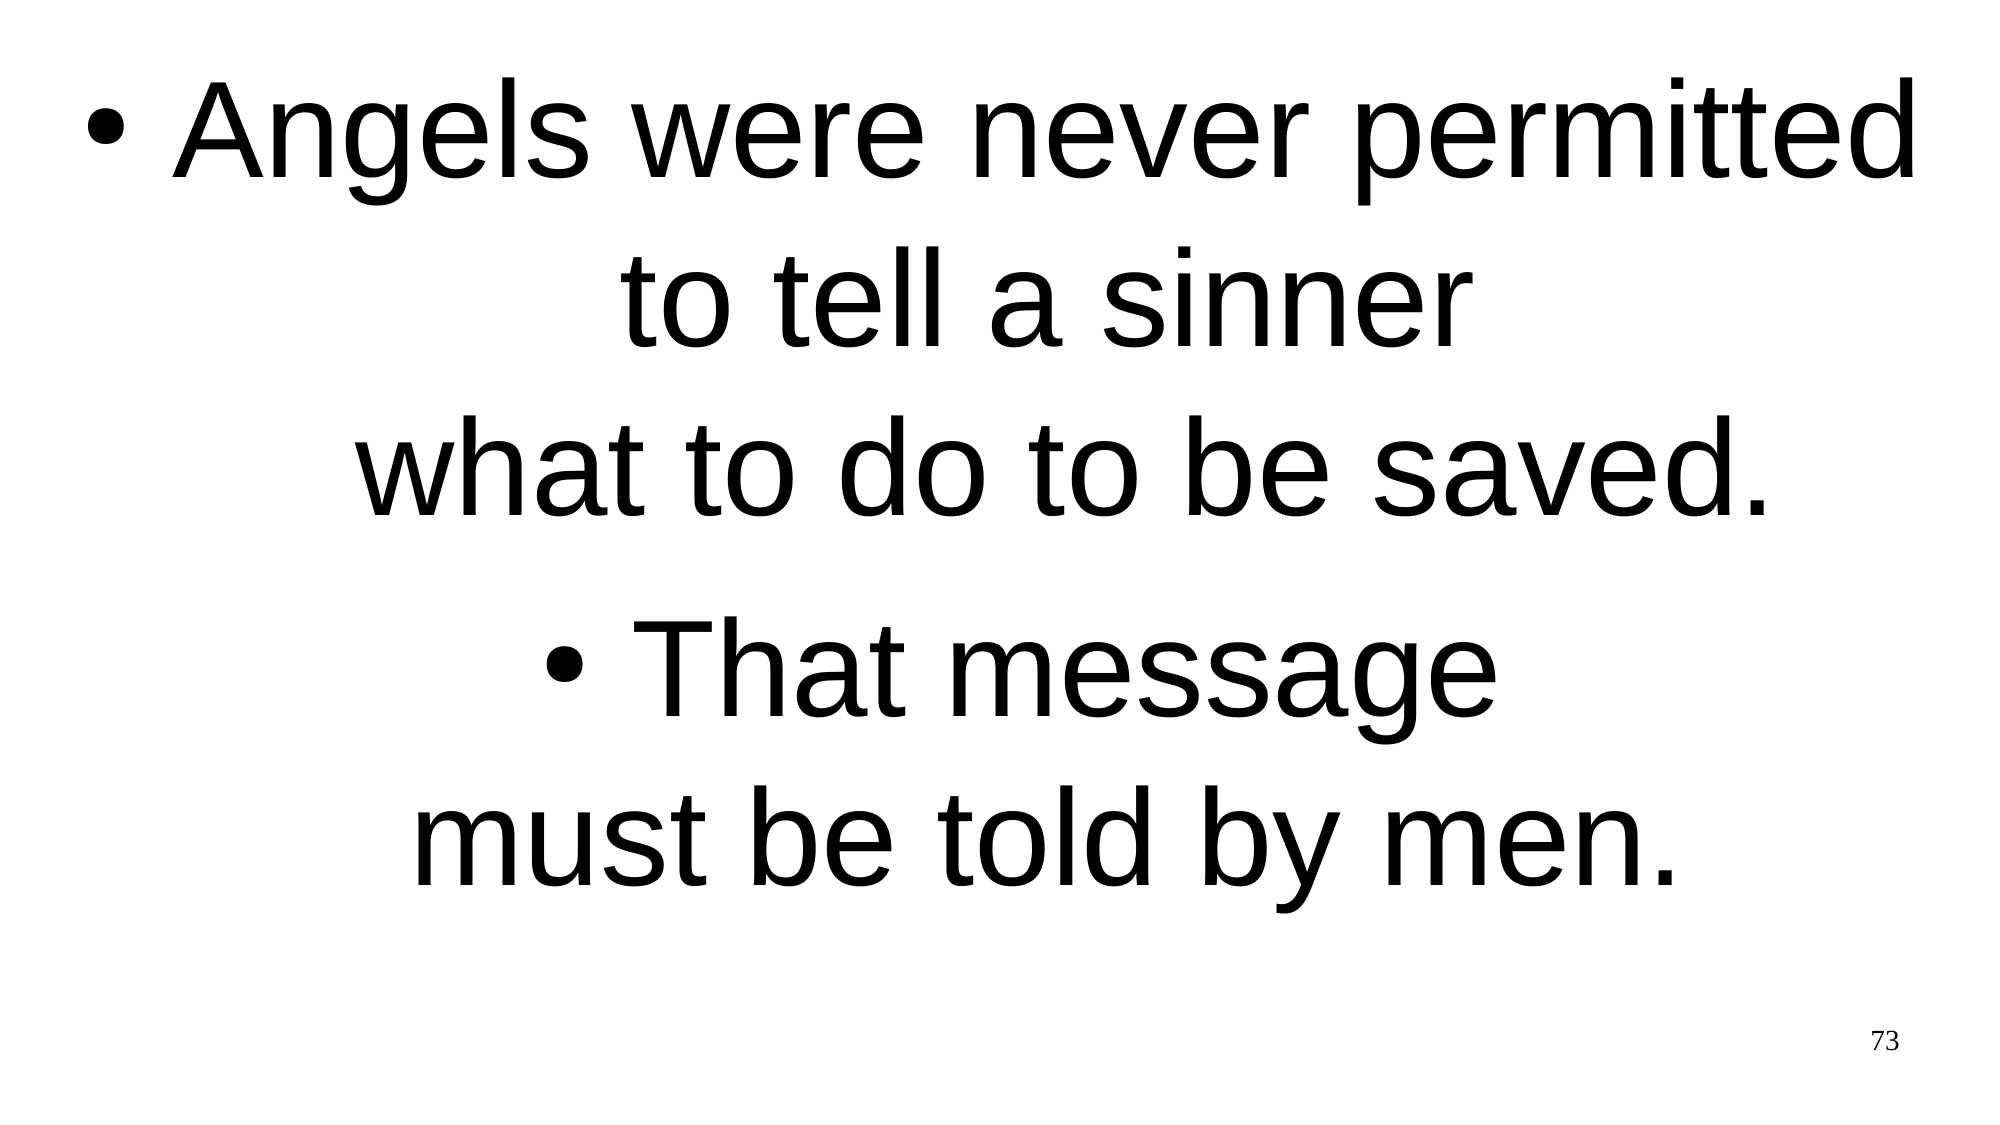

# Angels were never permitted to tell a sinner what to do to be saved.
 That message
 must be told by men.
73